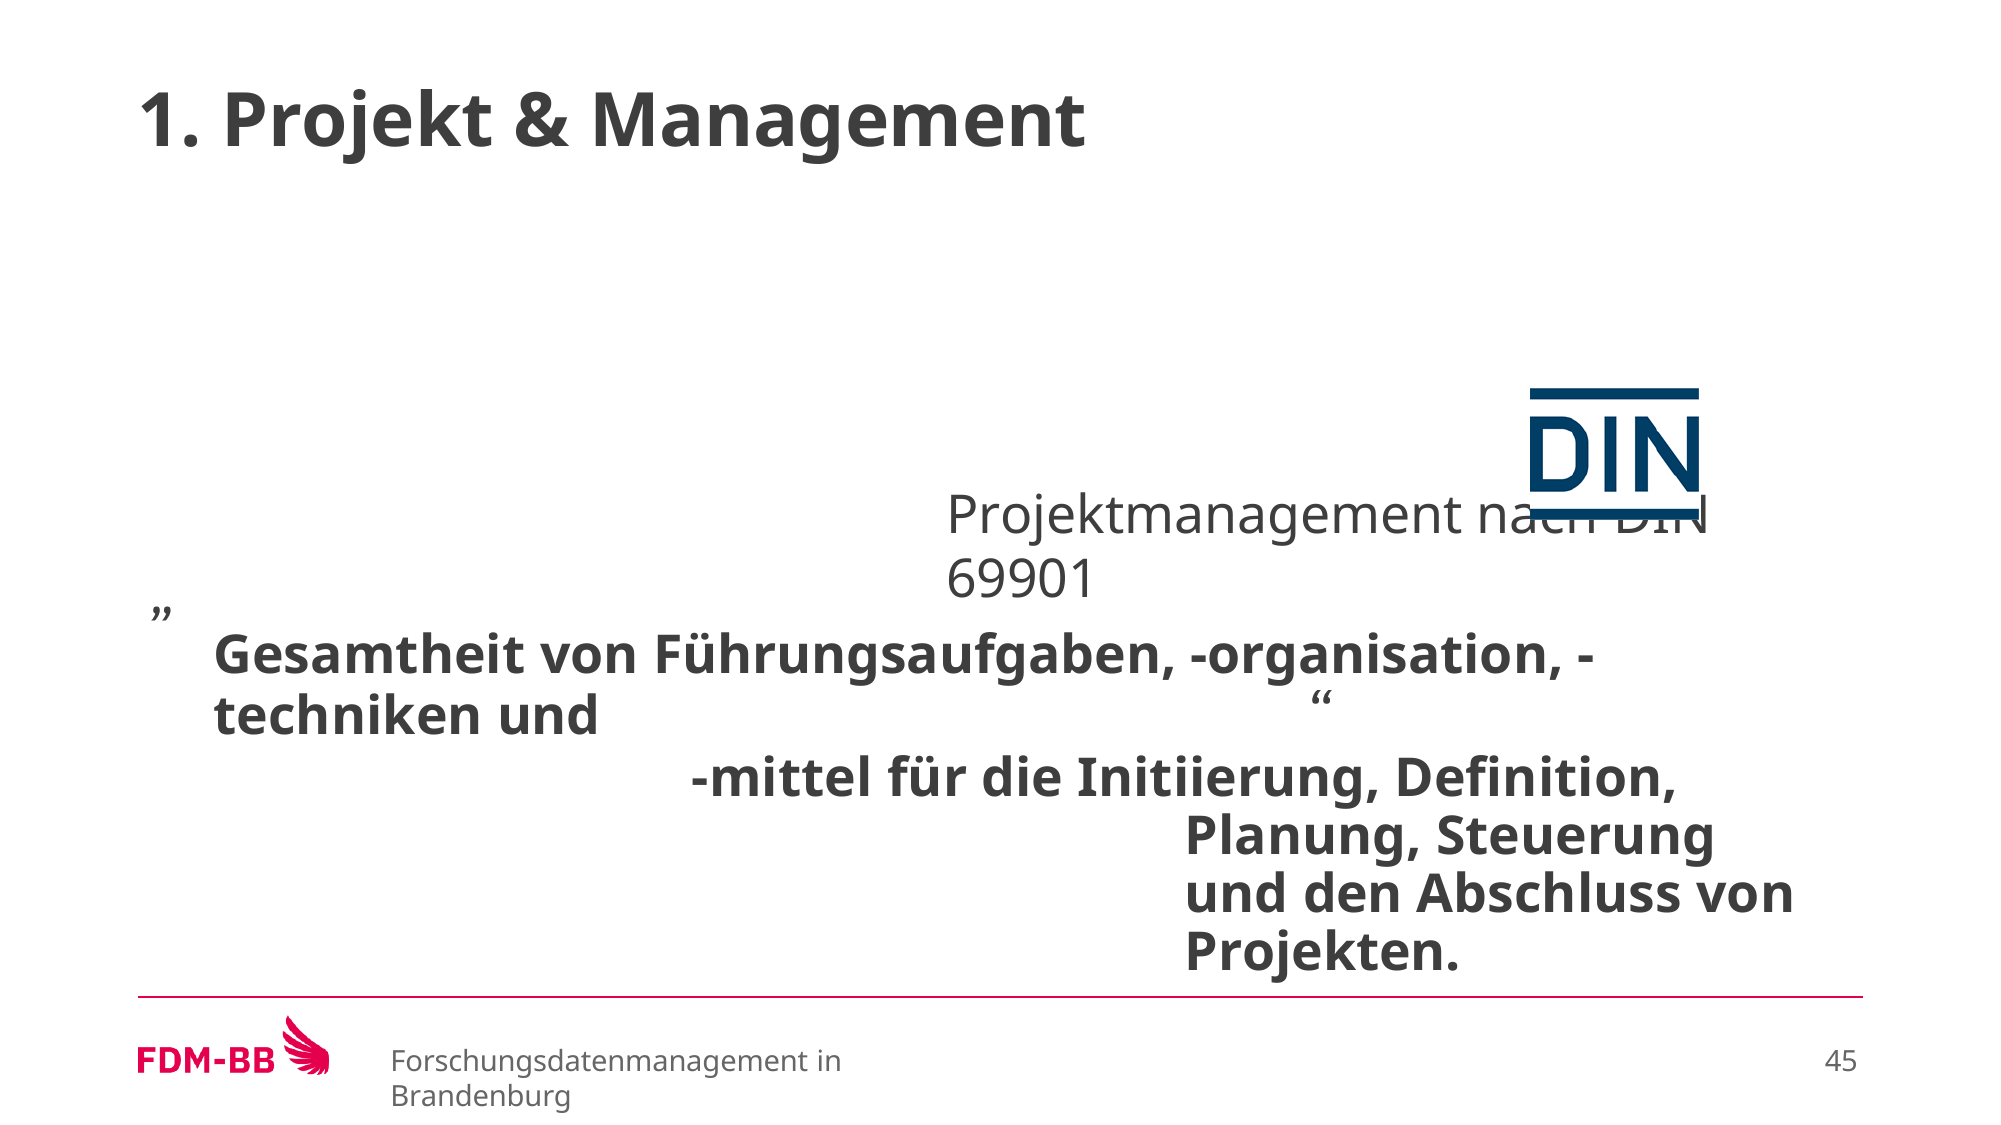

# 1. Projekt & Management
Projektmanagement nach DIN 69901
Gesamtheit von Führungsaufgaben, -organisation, -techniken und
-mittel für die Initiierung, Definition, Planung, Steuerung und den Abschluss von Projekten.
Forschungsdatenmanagement in Brandenburg
45